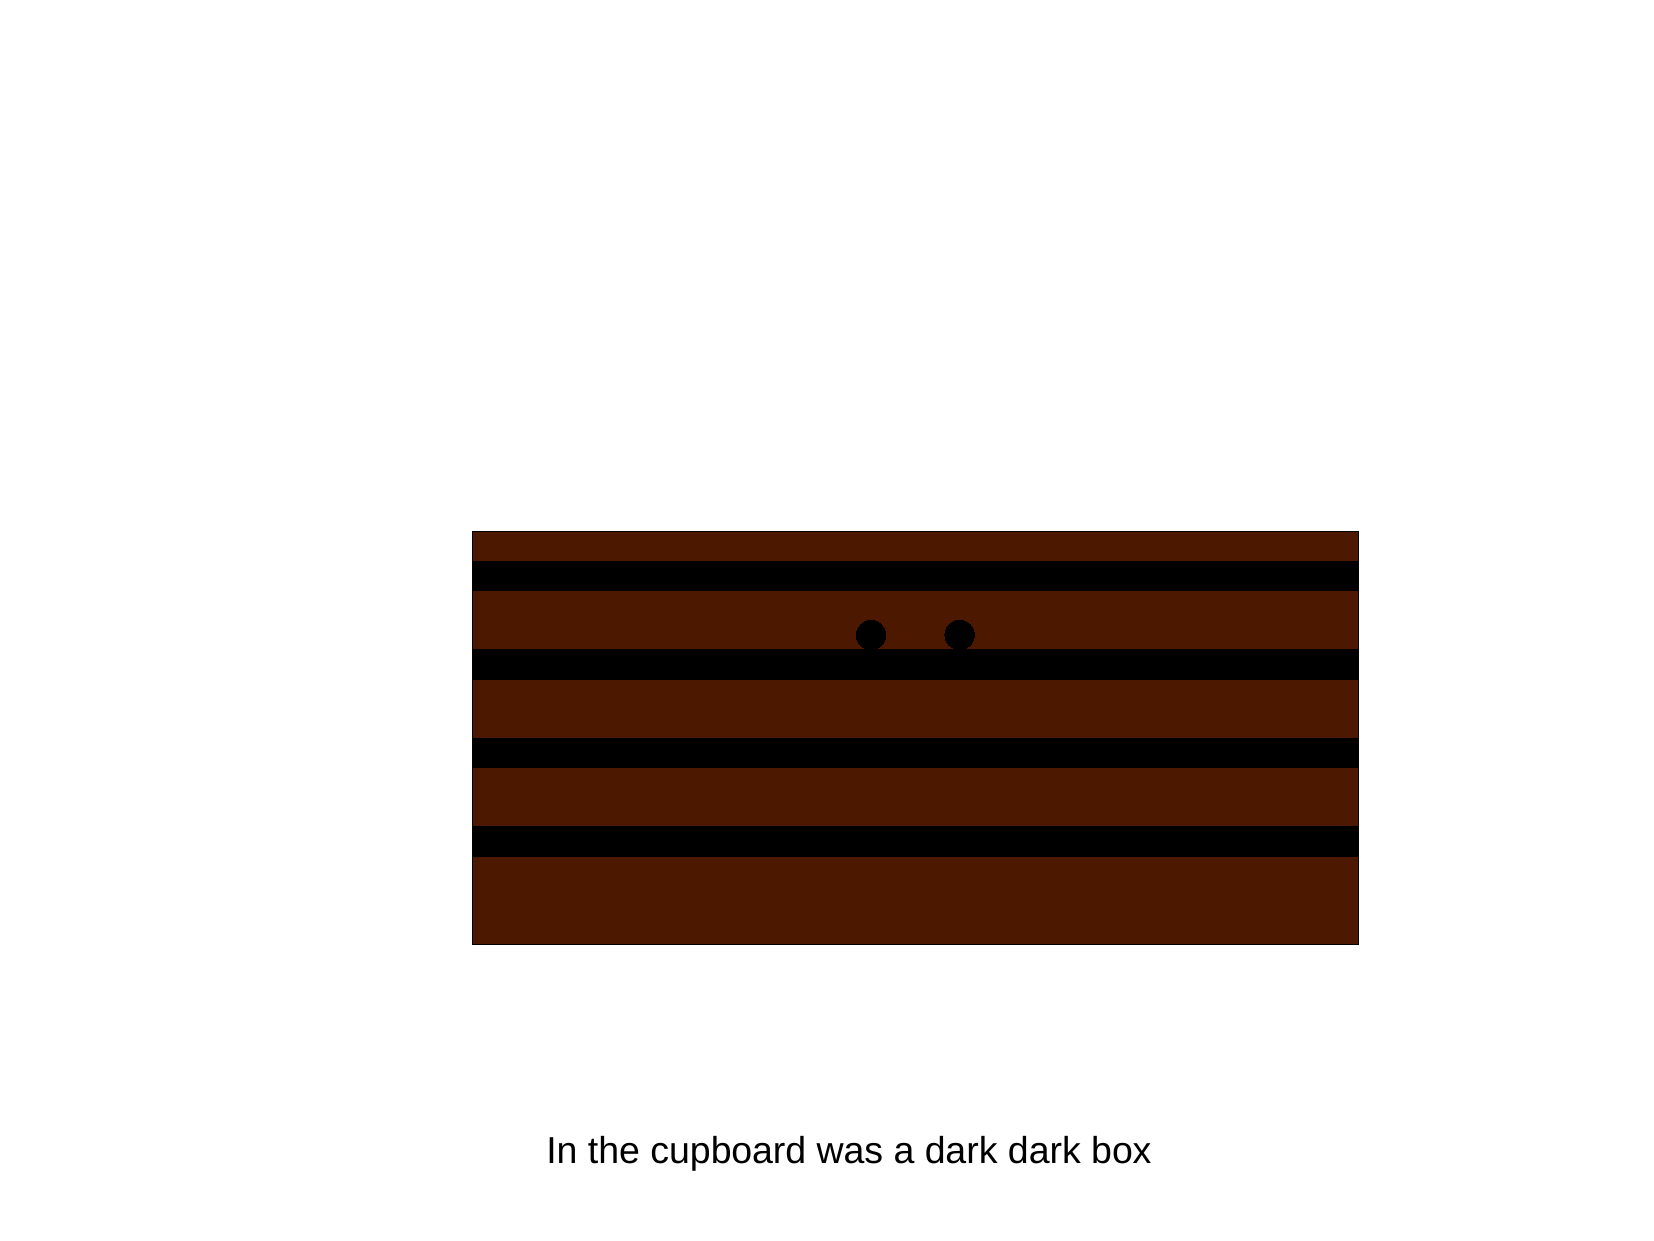

In the cupboard was a dark dark box